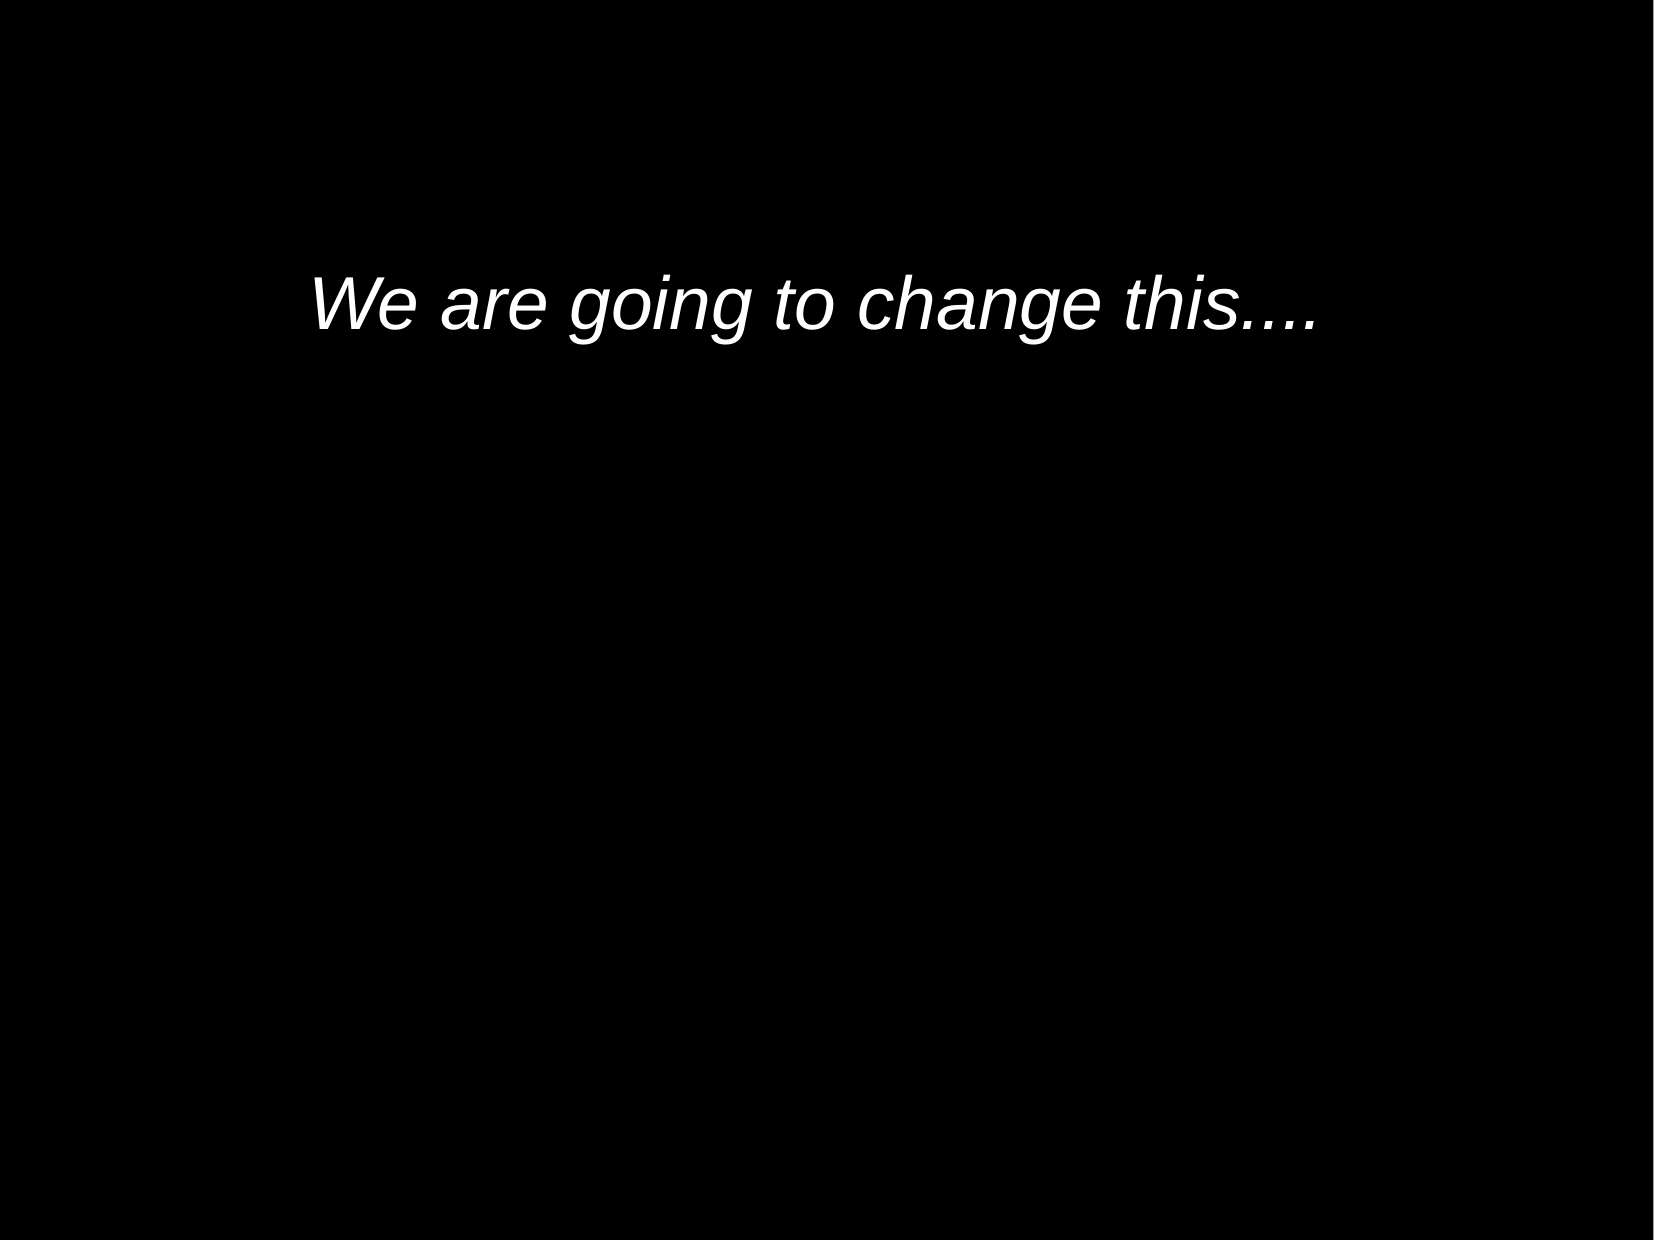

# We are going to change this....